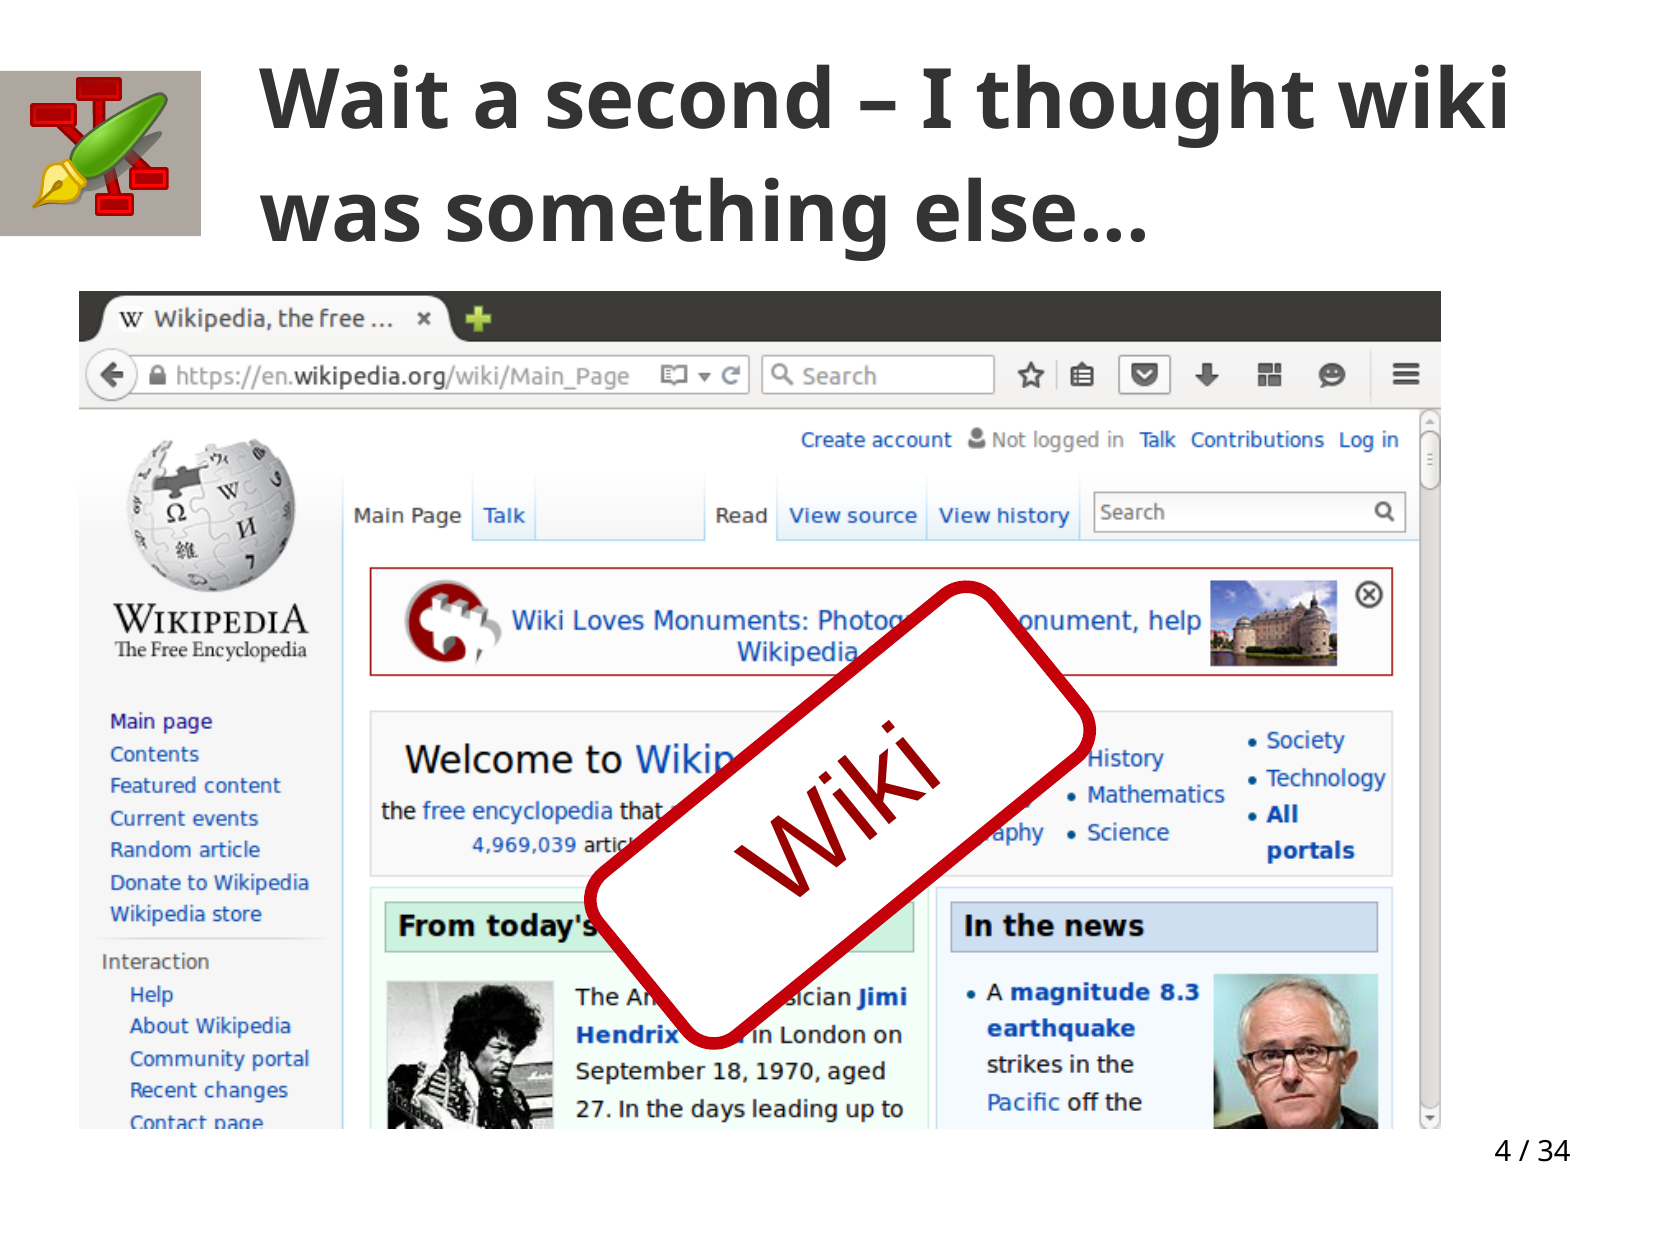

# Wait a second – I thought wiki was something else...
Wiki
4